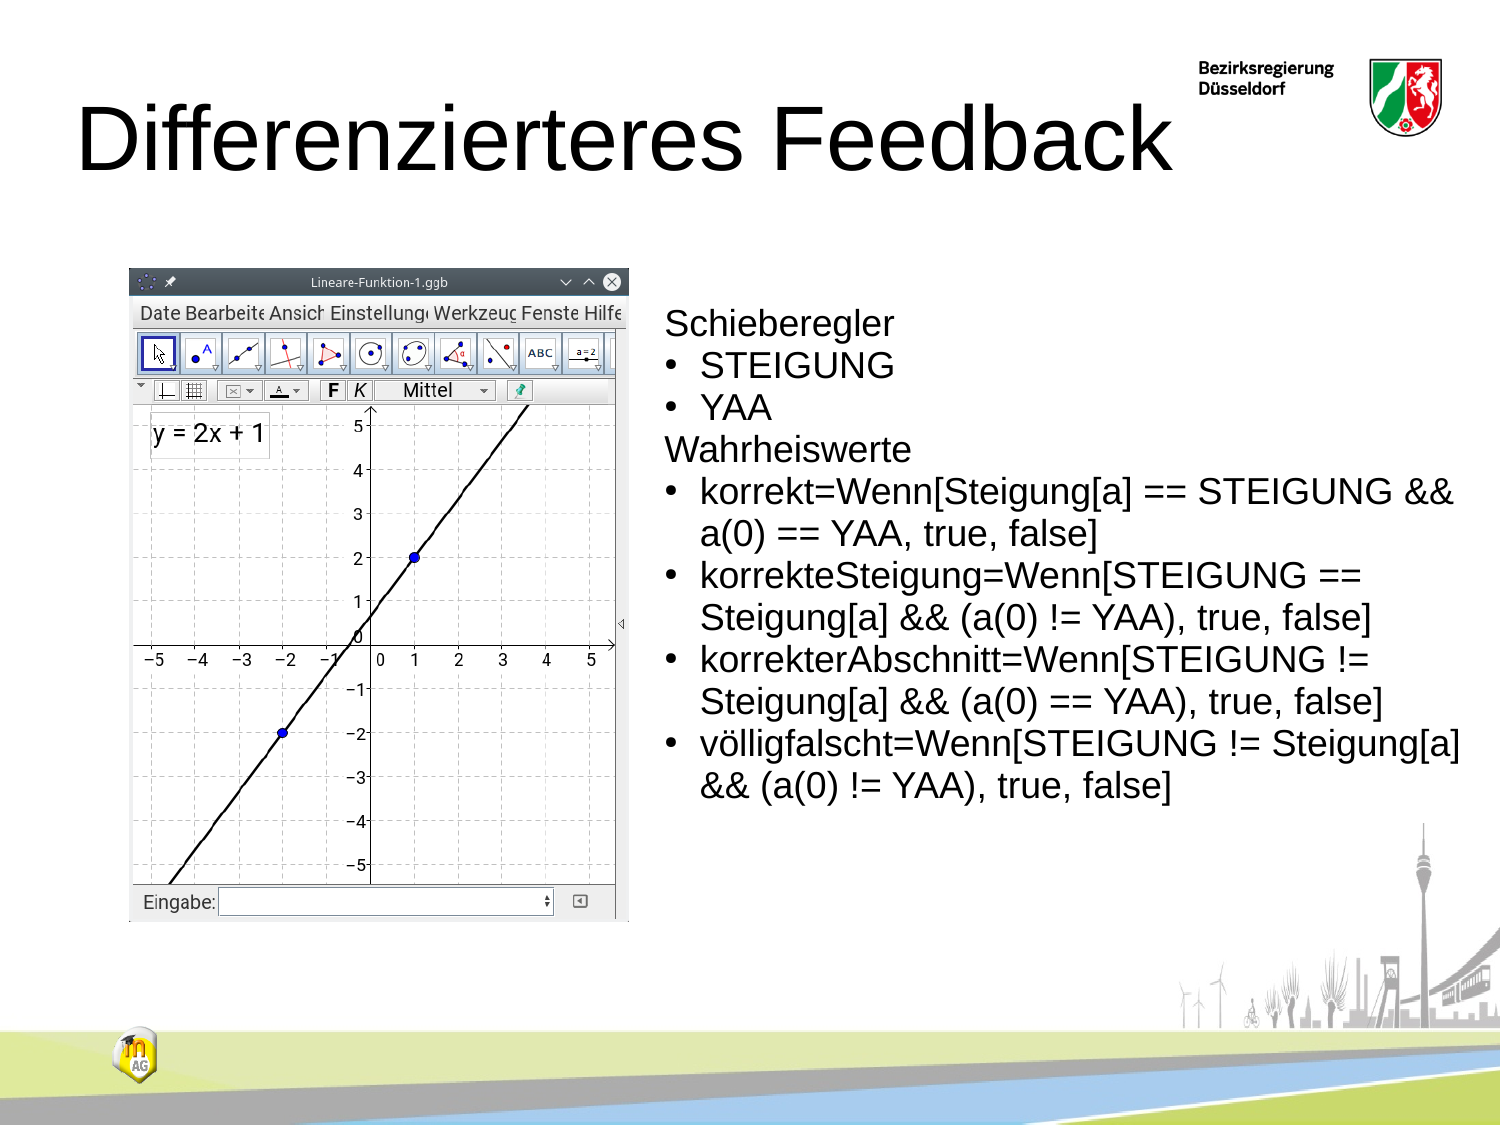

# Differenzierteres Feedback
Schieberegler
STEIGUNG
YAA
Wahrheiswerte
korrekt=Wenn[Steigung[a] == STEIGUNG && a(0) == YAA, true, false]
korrekteSteigung=Wenn[STEIGUNG == Steigung[a] && (a(0) != YAA), true, false]
korrekterAbschnitt=Wenn[STEIGUNG != Steigung[a] && (a(0) == YAA), true, false]
völligfalscht=Wenn[STEIGUNG != Steigung[a] && (a(0) != YAA), true, false]